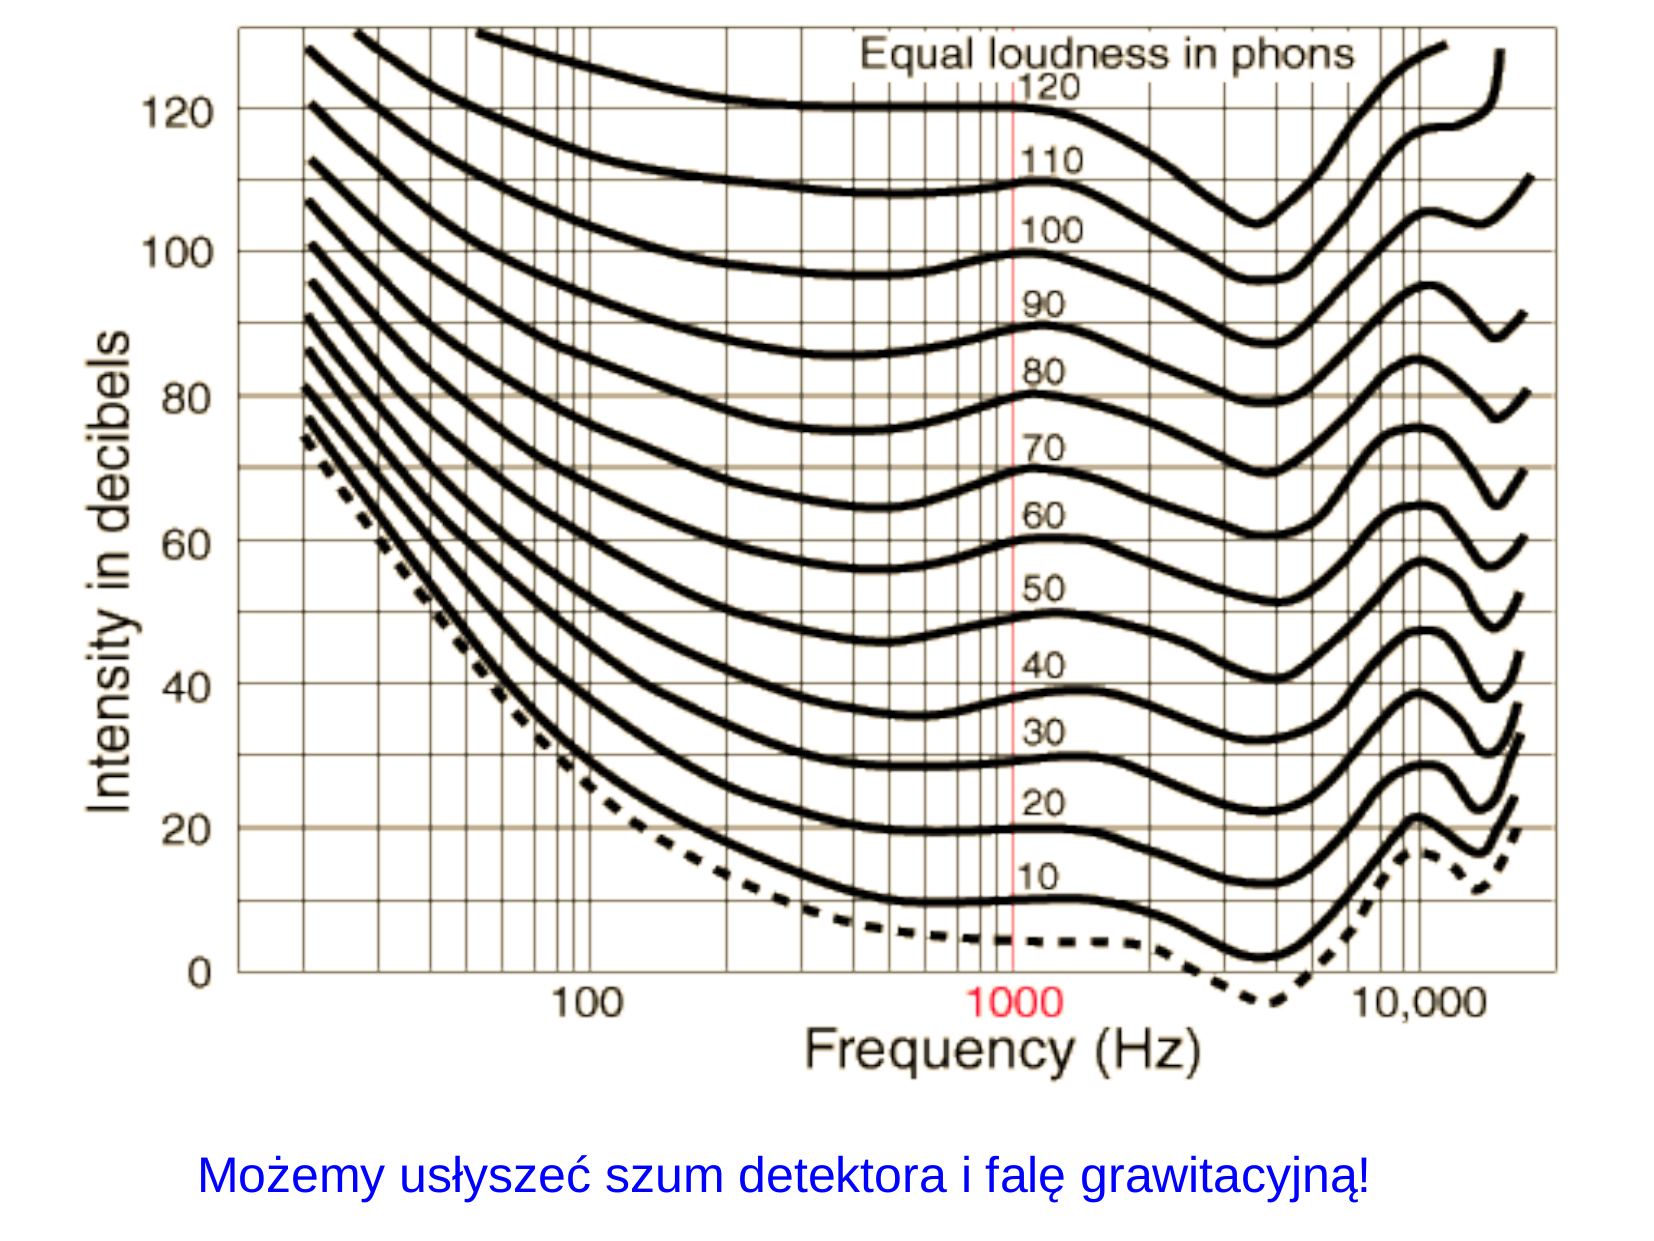

Możemy usłyszeć szum detektora i falę grawitacyjną!